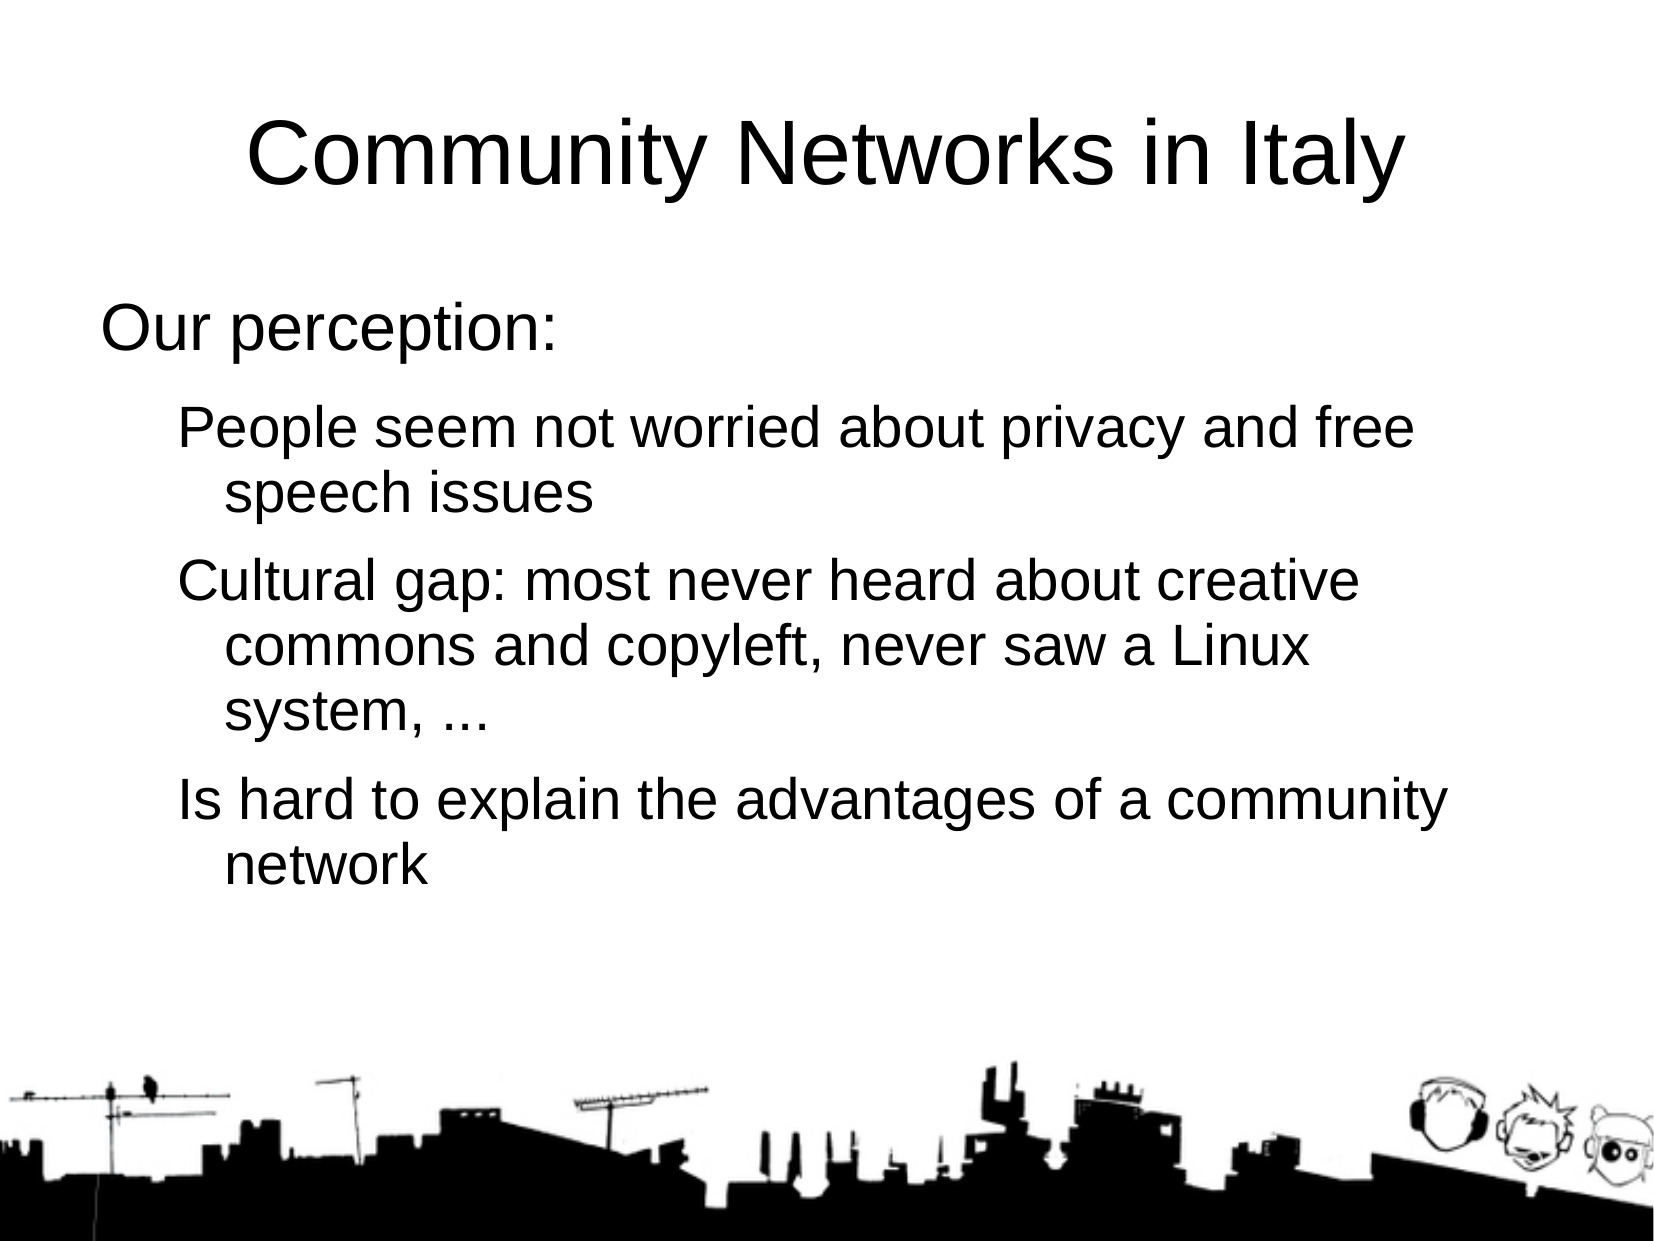

# Community Networks in Italy
Our perception:
People seem not worried about privacy and free speech issues
Cultural gap: most never heard about creative commons and copyleft, never saw a Linux system, ...
Is hard to explain the advantages of a community network